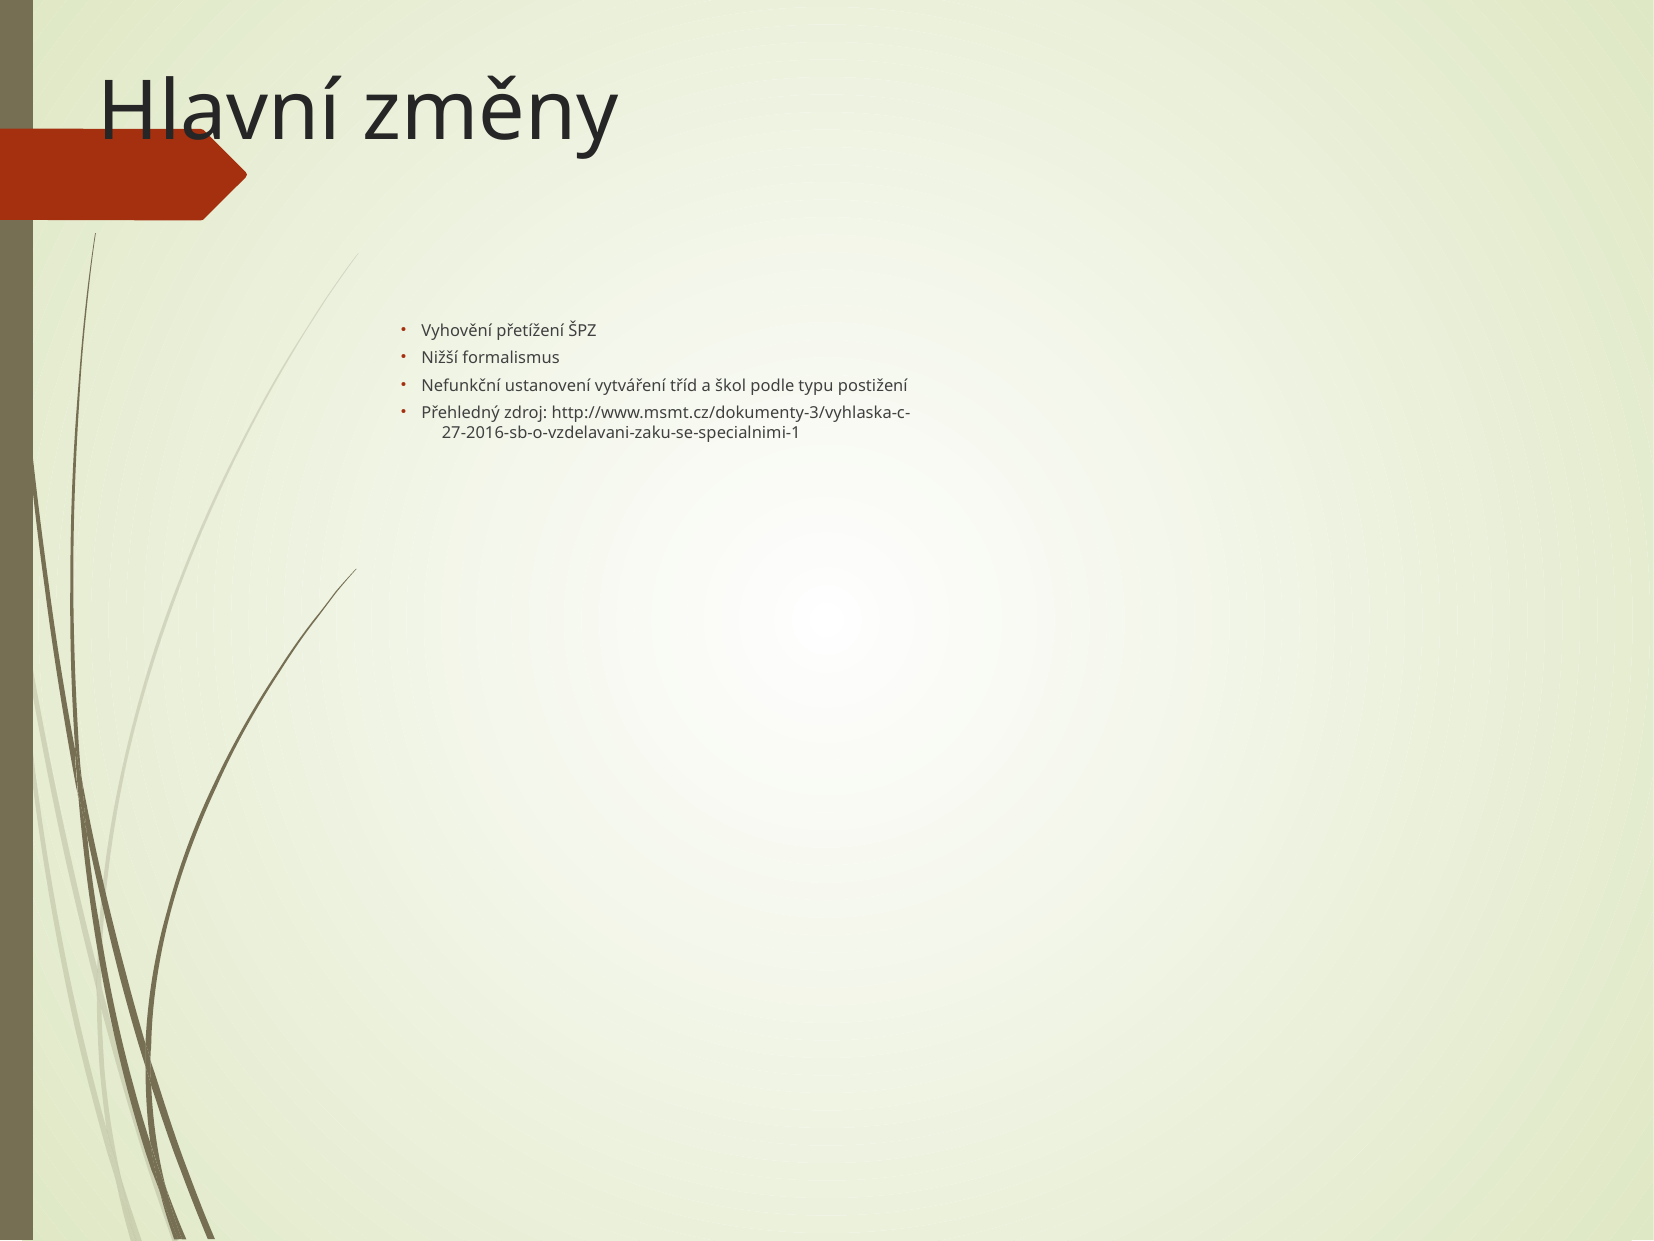

# Hlavní změny
Vyhovění přetížení ŠPZ
Nižší formalismus
Nefunkční ustanovení vytváření tříd a škol podle typu postižení
Přehledný zdroj: http://www.msmt.cz/dokumenty-3/vyhlaska-c-27-2016-sb-o-vzdelavani-zaku-se-specialnimi-1